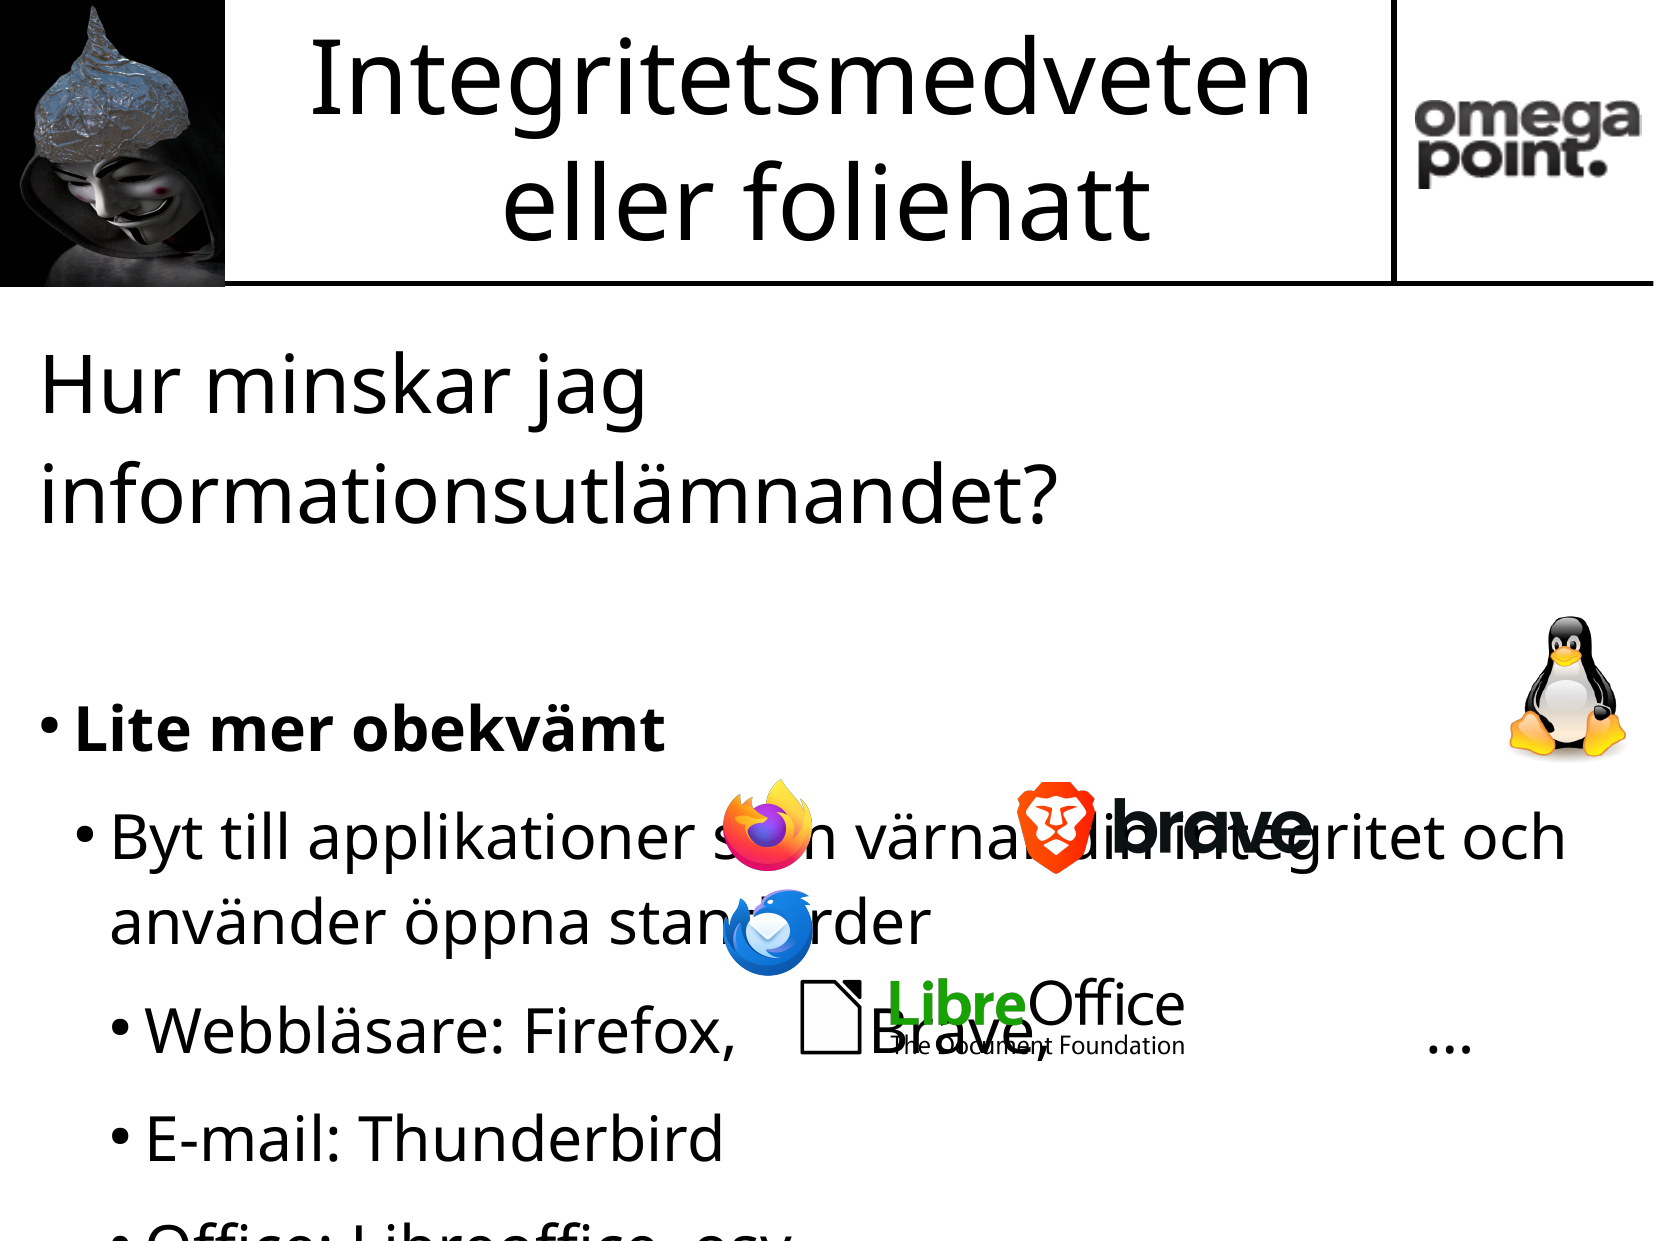

Integritetsmedveten
eller foliehatt
Hur minskar jag informationsutlämnandet?
Lite mer obekvämt
Byt till applikationer som värnar din integritet och använder öppna standarder
Webbläsare: Firefox, Brave, …
E-mail: Thunderbird
Office: Libreoffice, osv
Undvik att installera onödiga appar
Undvik installera IOT-prylar med molntjänster